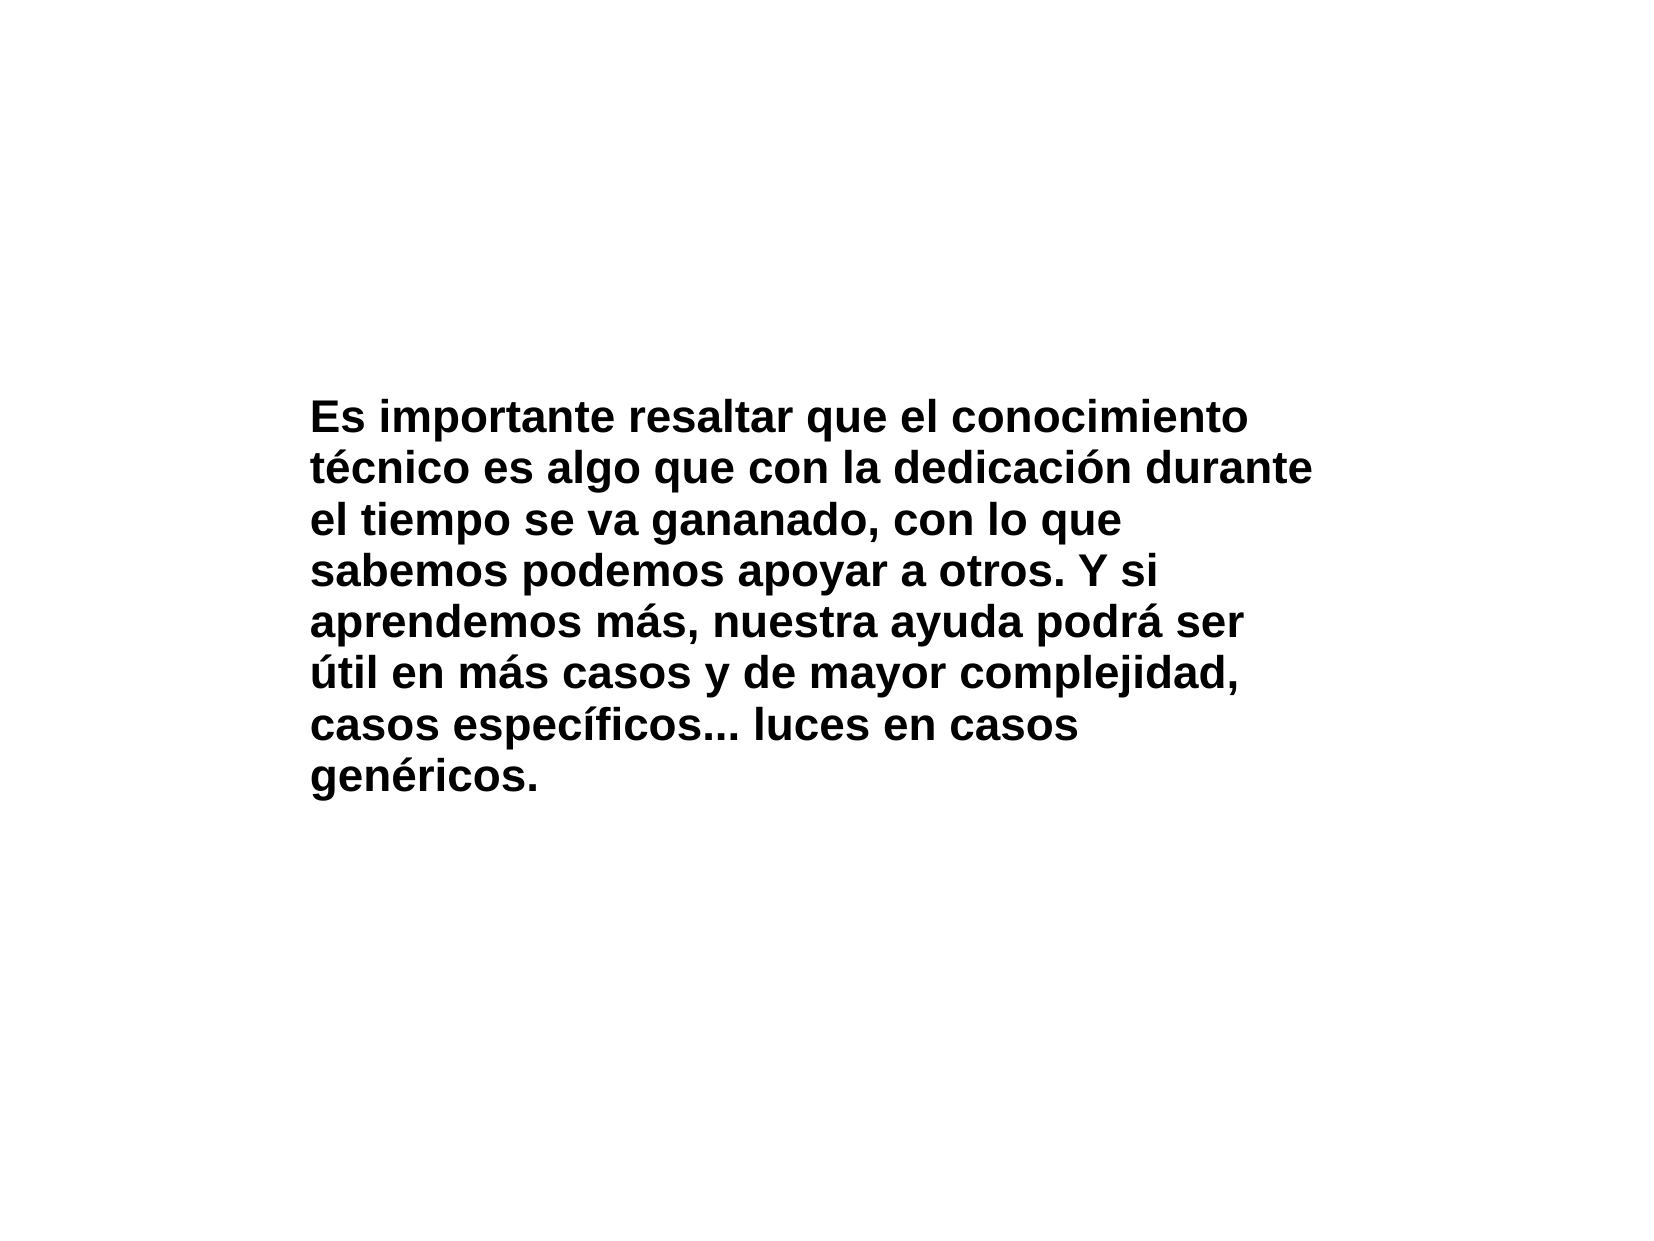

Es importante resaltar que el conocimiento técnico es algo que con la dedicación durante el tiempo se va gananado, con lo que sabemos podemos apoyar a otros. Y si aprendemos más, nuestra ayuda podrá ser útil en más casos y de mayor complejidad, casos específicos... luces en casos genéricos.